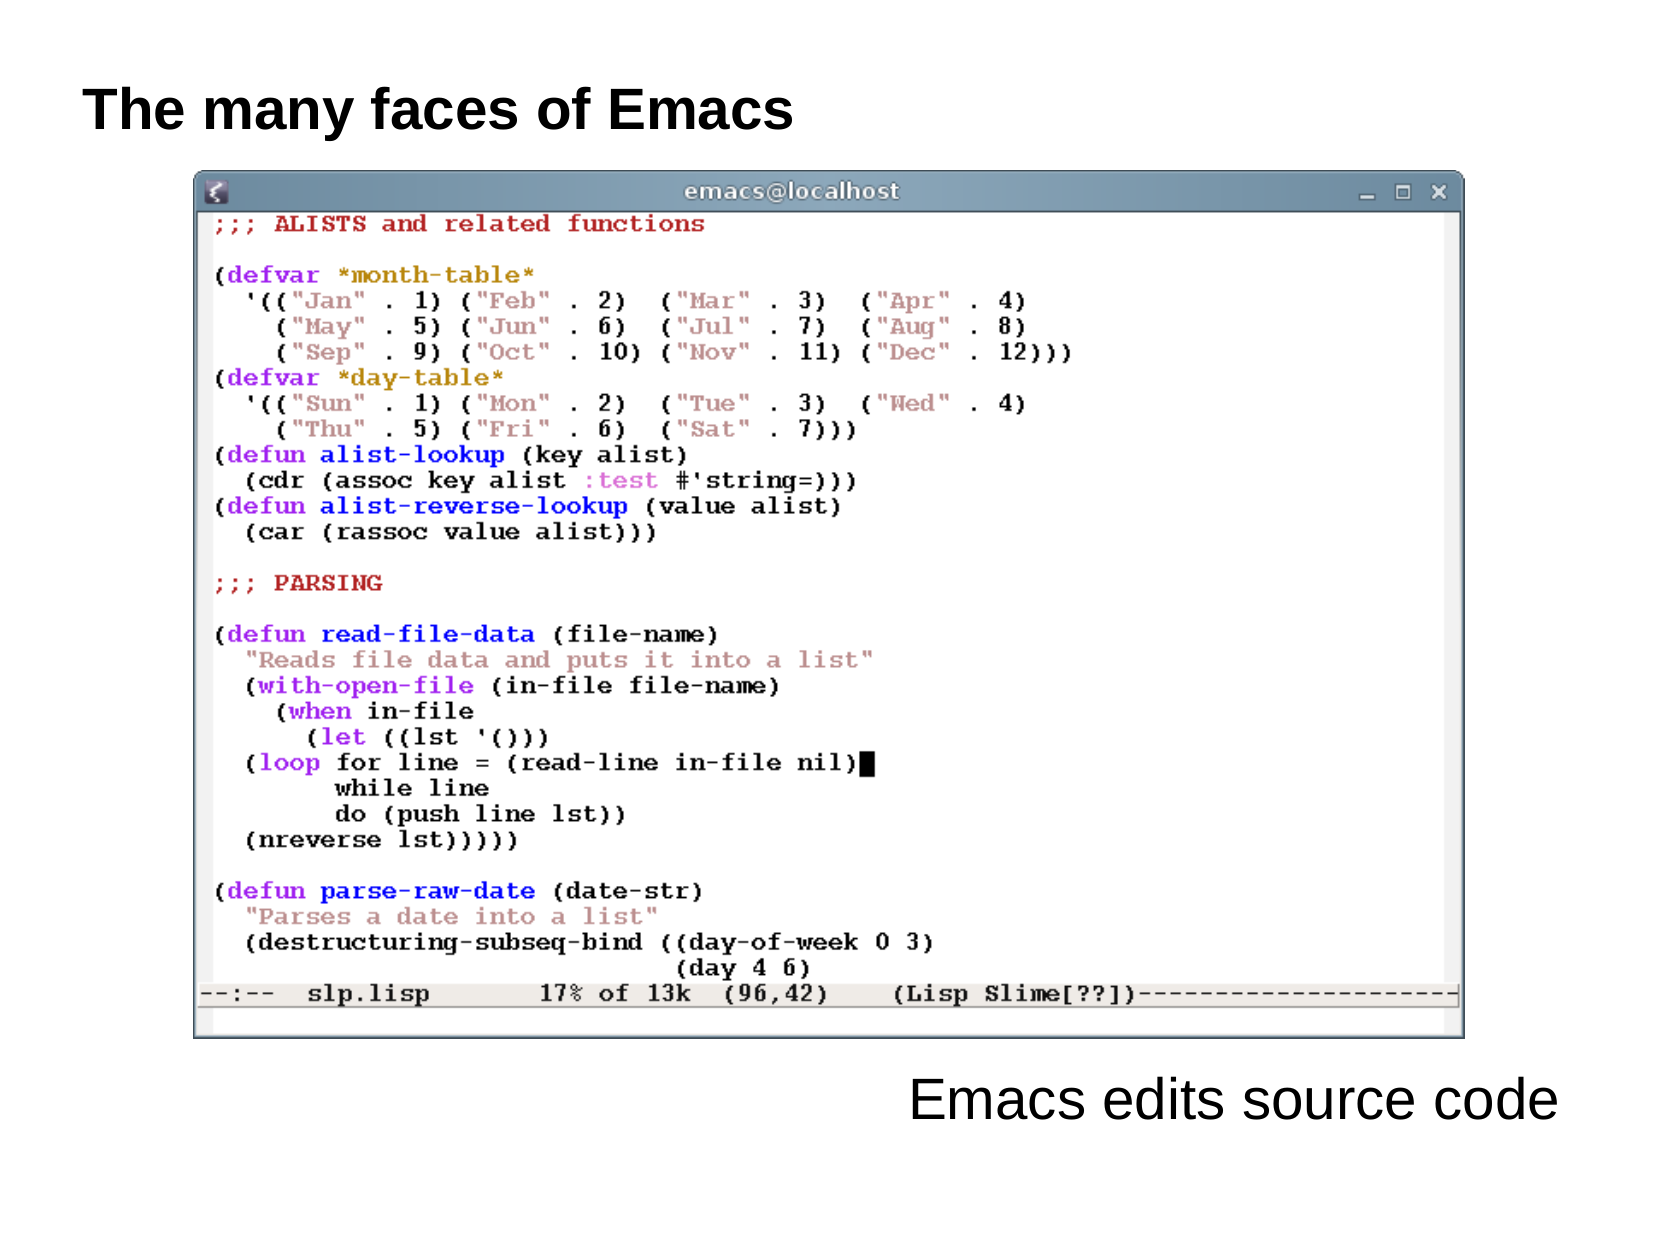

# The many faces of Emacs
Emacs edits source code